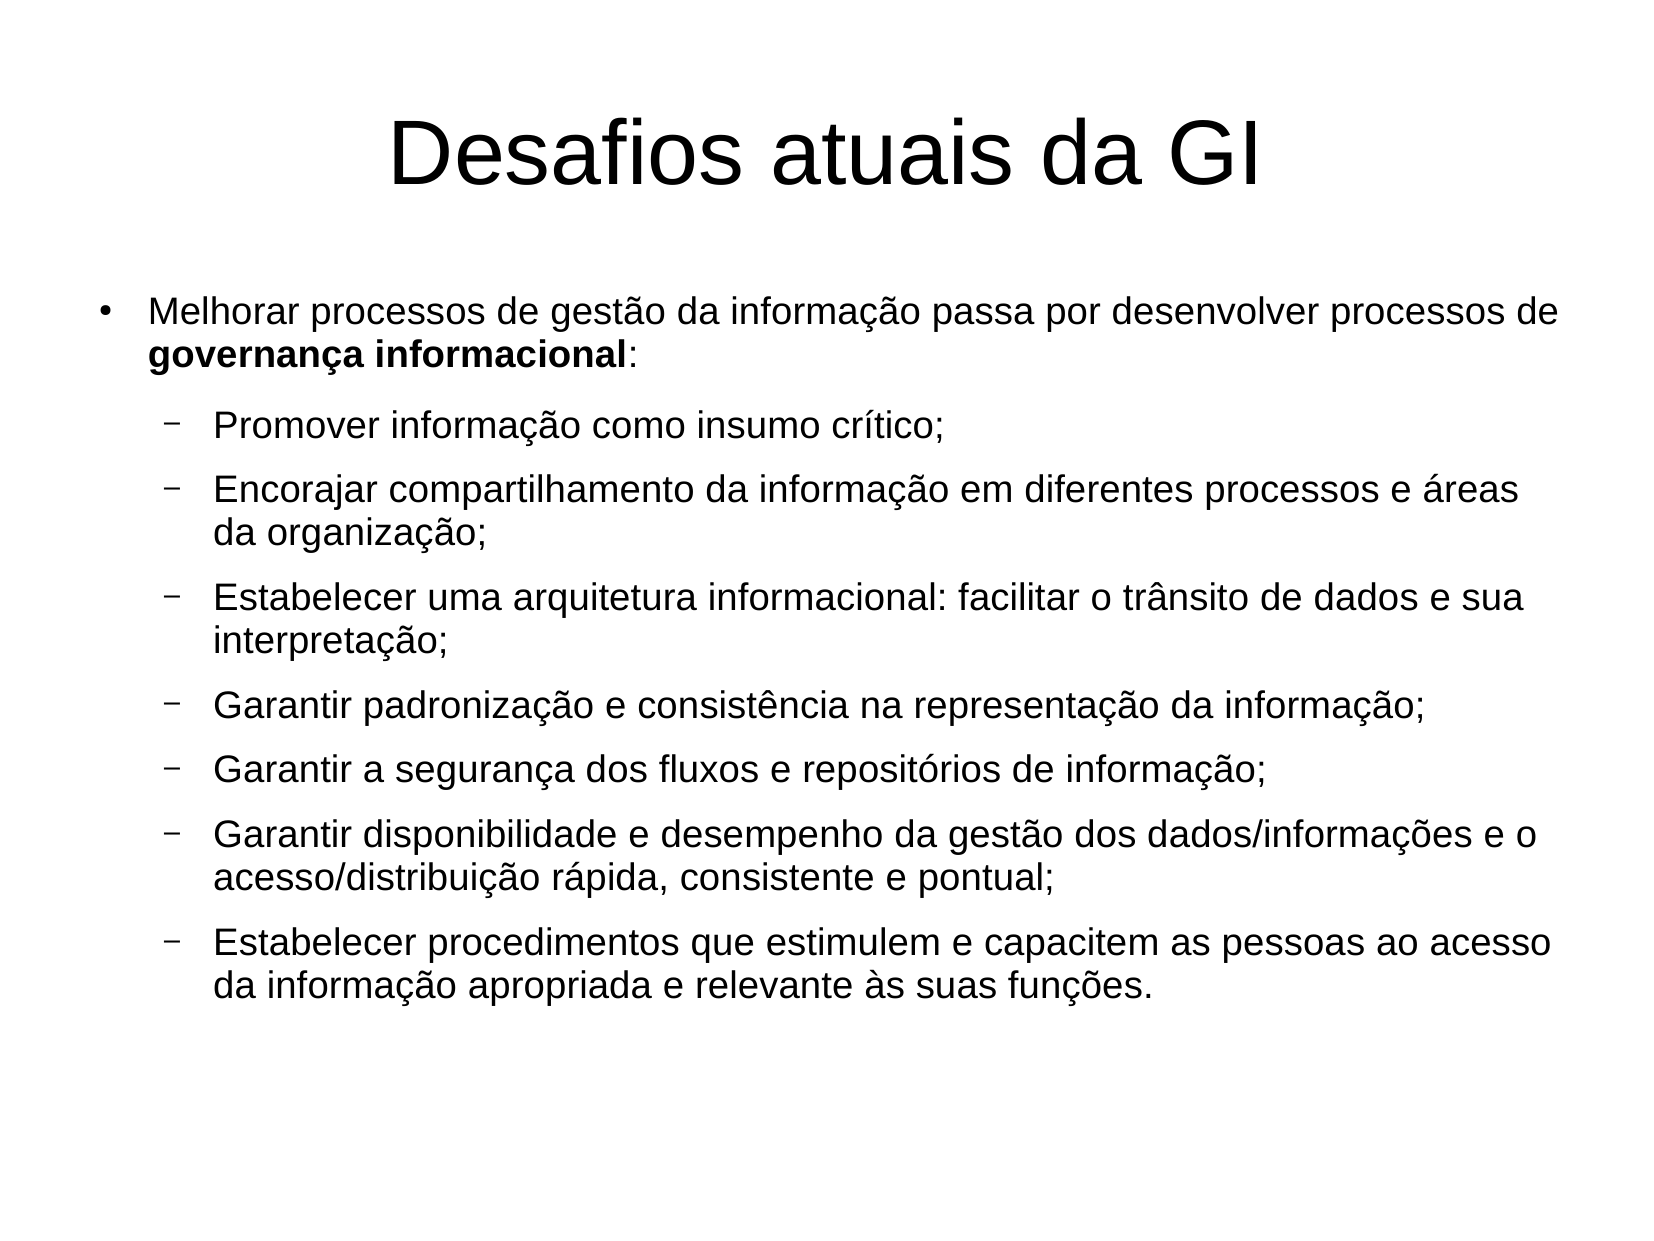

# Desafios atuais da GI
Melhorar processos de gestão da informação passa por desenvolver processos de governança informacional:
Promover informação como insumo crítico;
Encorajar compartilhamento da informação em diferentes processos e áreas da organização;
Estabelecer uma arquitetura informacional: facilitar o trânsito de dados e sua interpretação;
Garantir padronização e consistência na representação da informação;
Garantir a segurança dos fluxos e repositórios de informação;
Garantir disponibilidade e desempenho da gestão dos dados/informações e o acesso/distribuição rápida, consistente e pontual;
Estabelecer procedimentos que estimulem e capacitem as pessoas ao acesso da informação apropriada e relevante às suas funções.